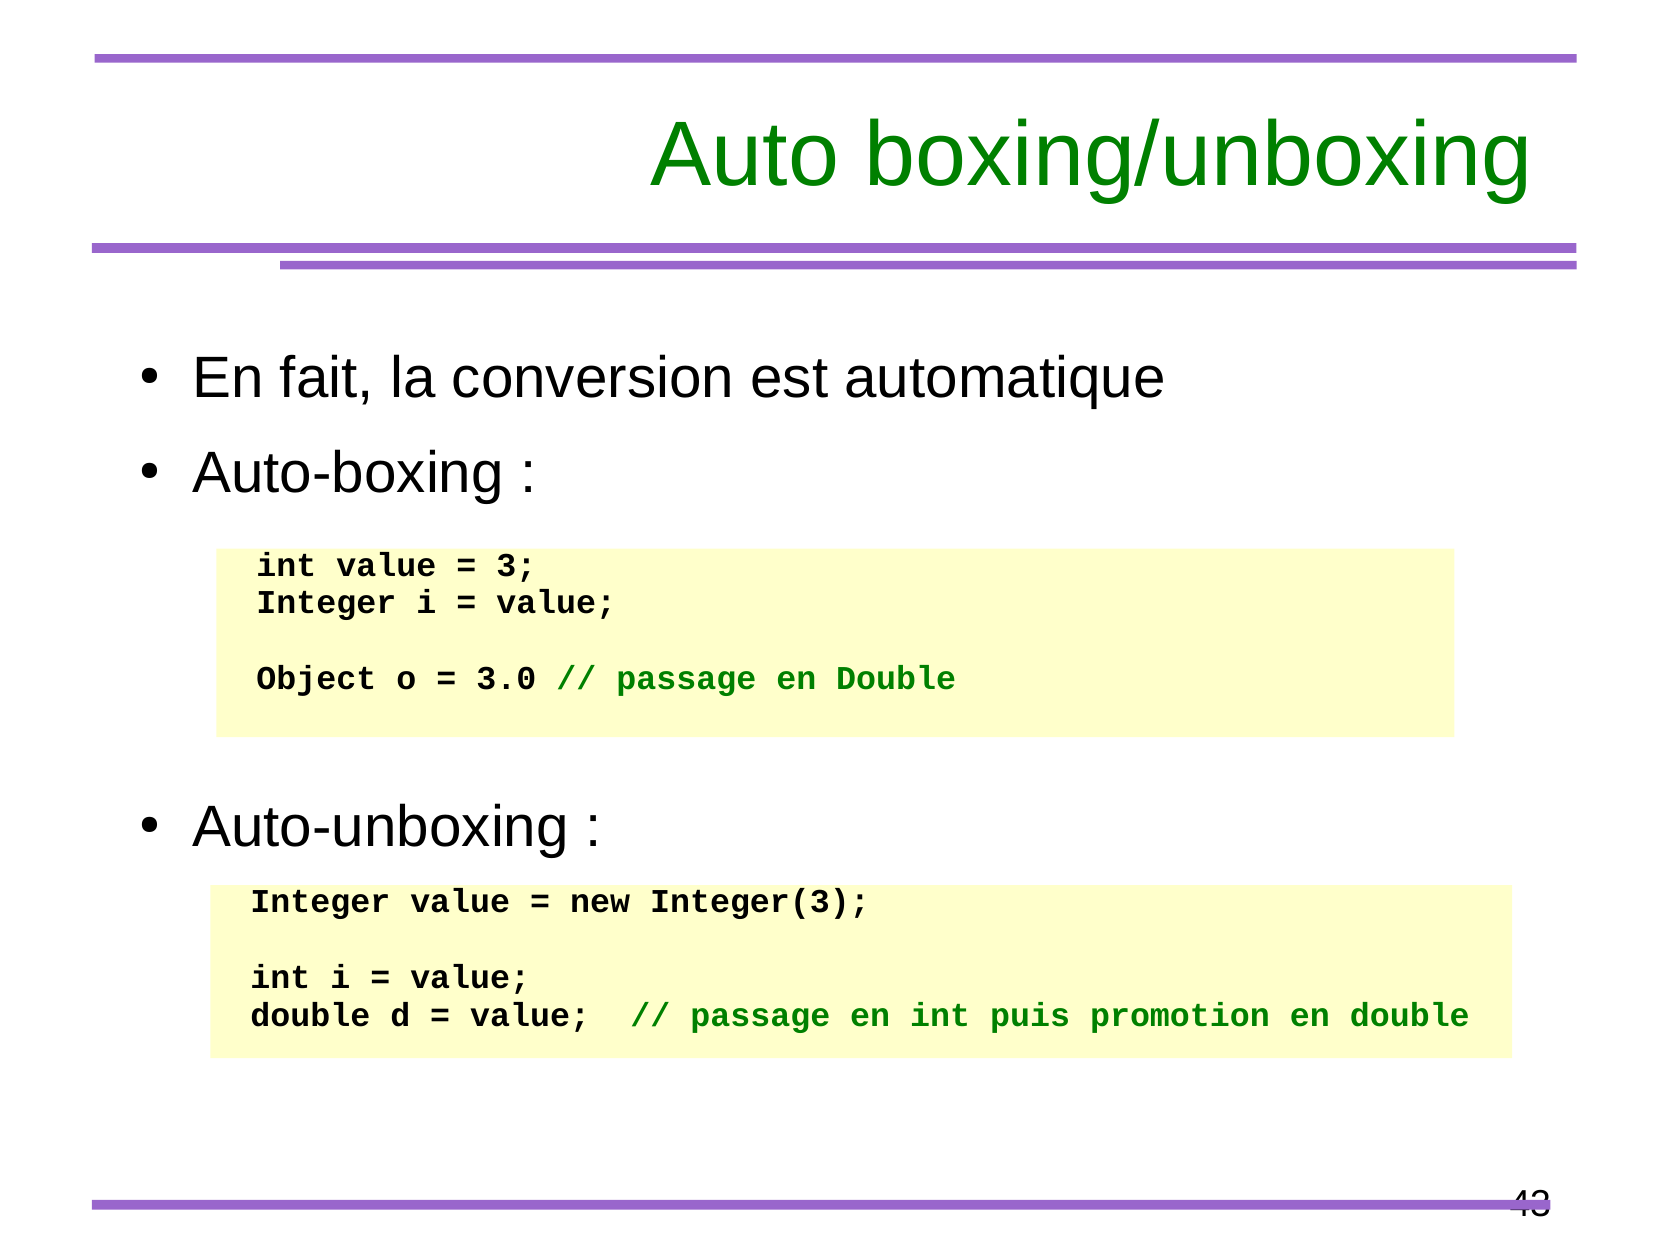

# Auto boxing/unboxing
En fait, la conversion est automatique
Auto-boxing :
Auto-unboxing :
 int value = 3;
 Integer i = value;
 Object o = 3.0 // passage en Double
 Integer value = new Integer(3);
 int i = value;
 double d = value; // passage en int puis promotion en double